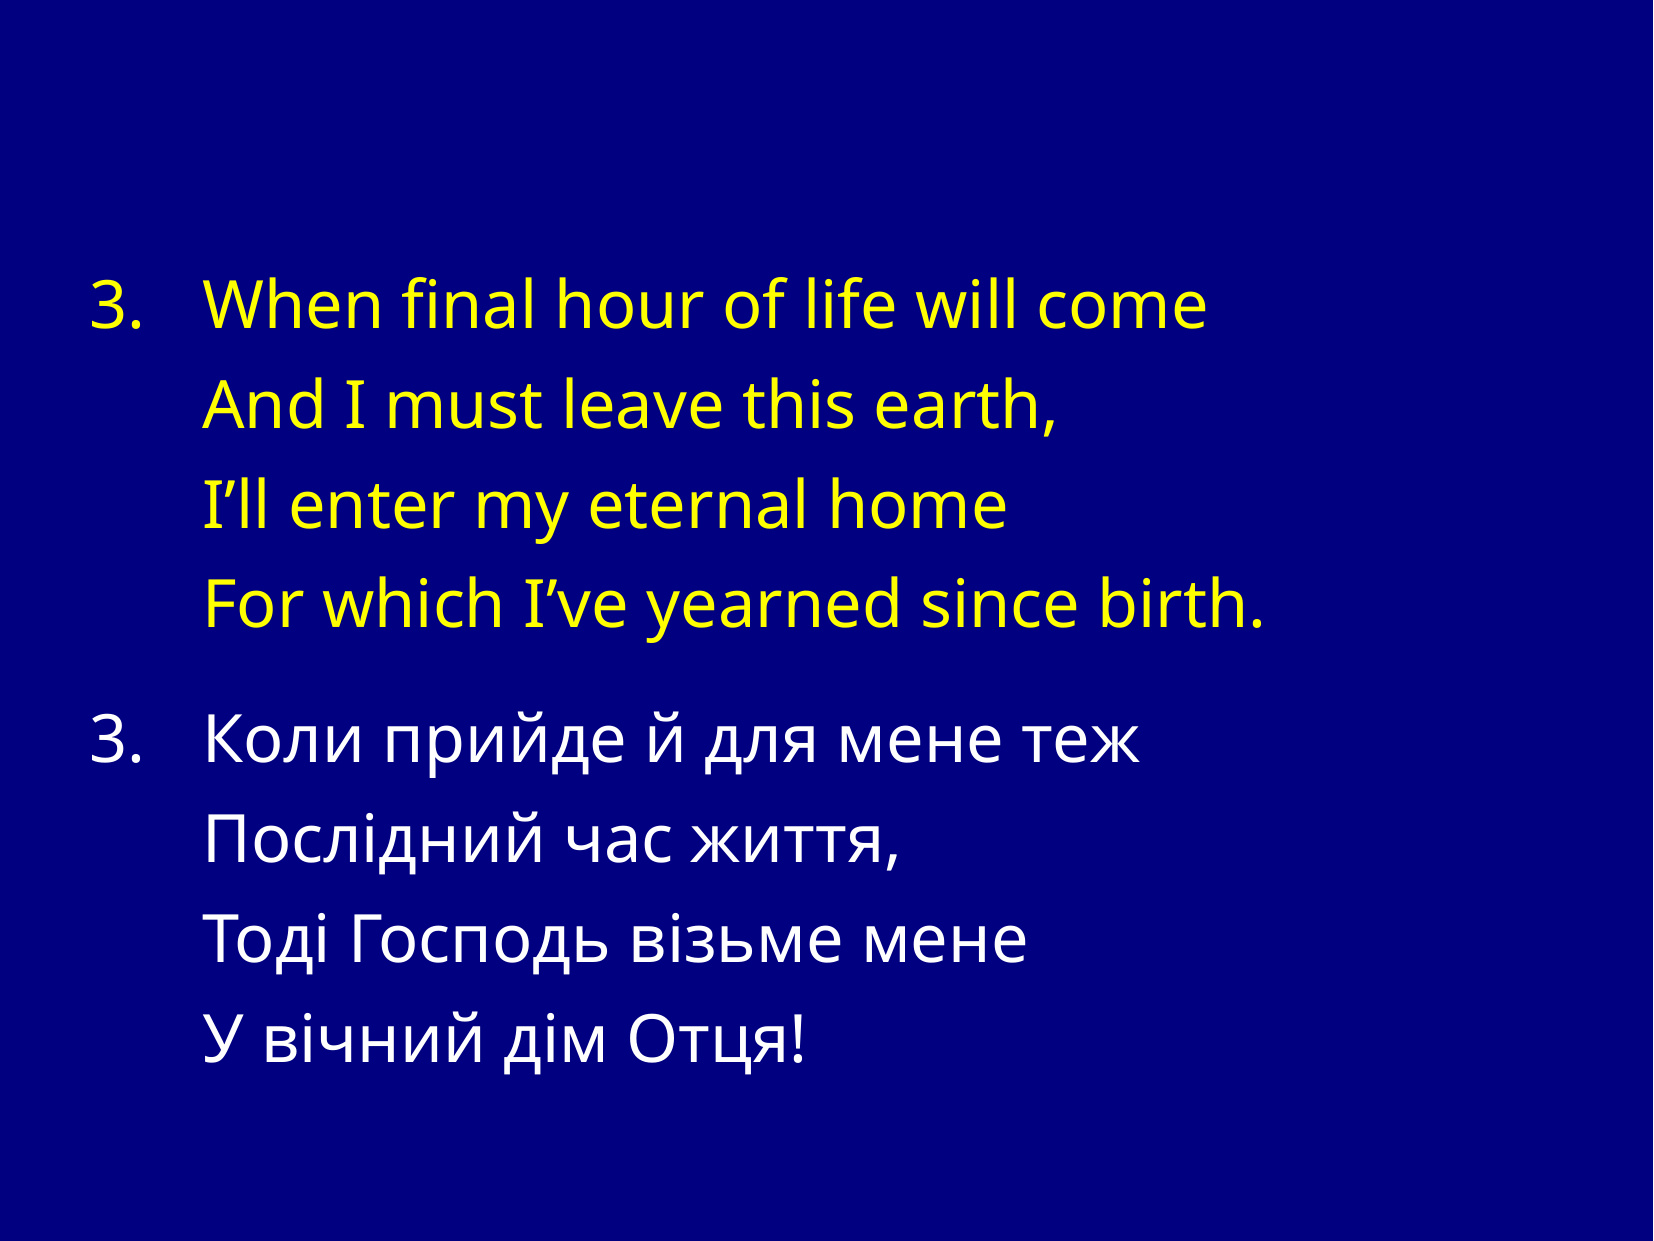

3.	When final hour of life will come
	And I must leave this earth,
	I’ll enter my eternal home
	For which I’ve yearned since birth.
3.	Коли прийде й для мене теж
	Послідний час життя,
	Тоді Господь візьме мене
	У вічний дім Отця!